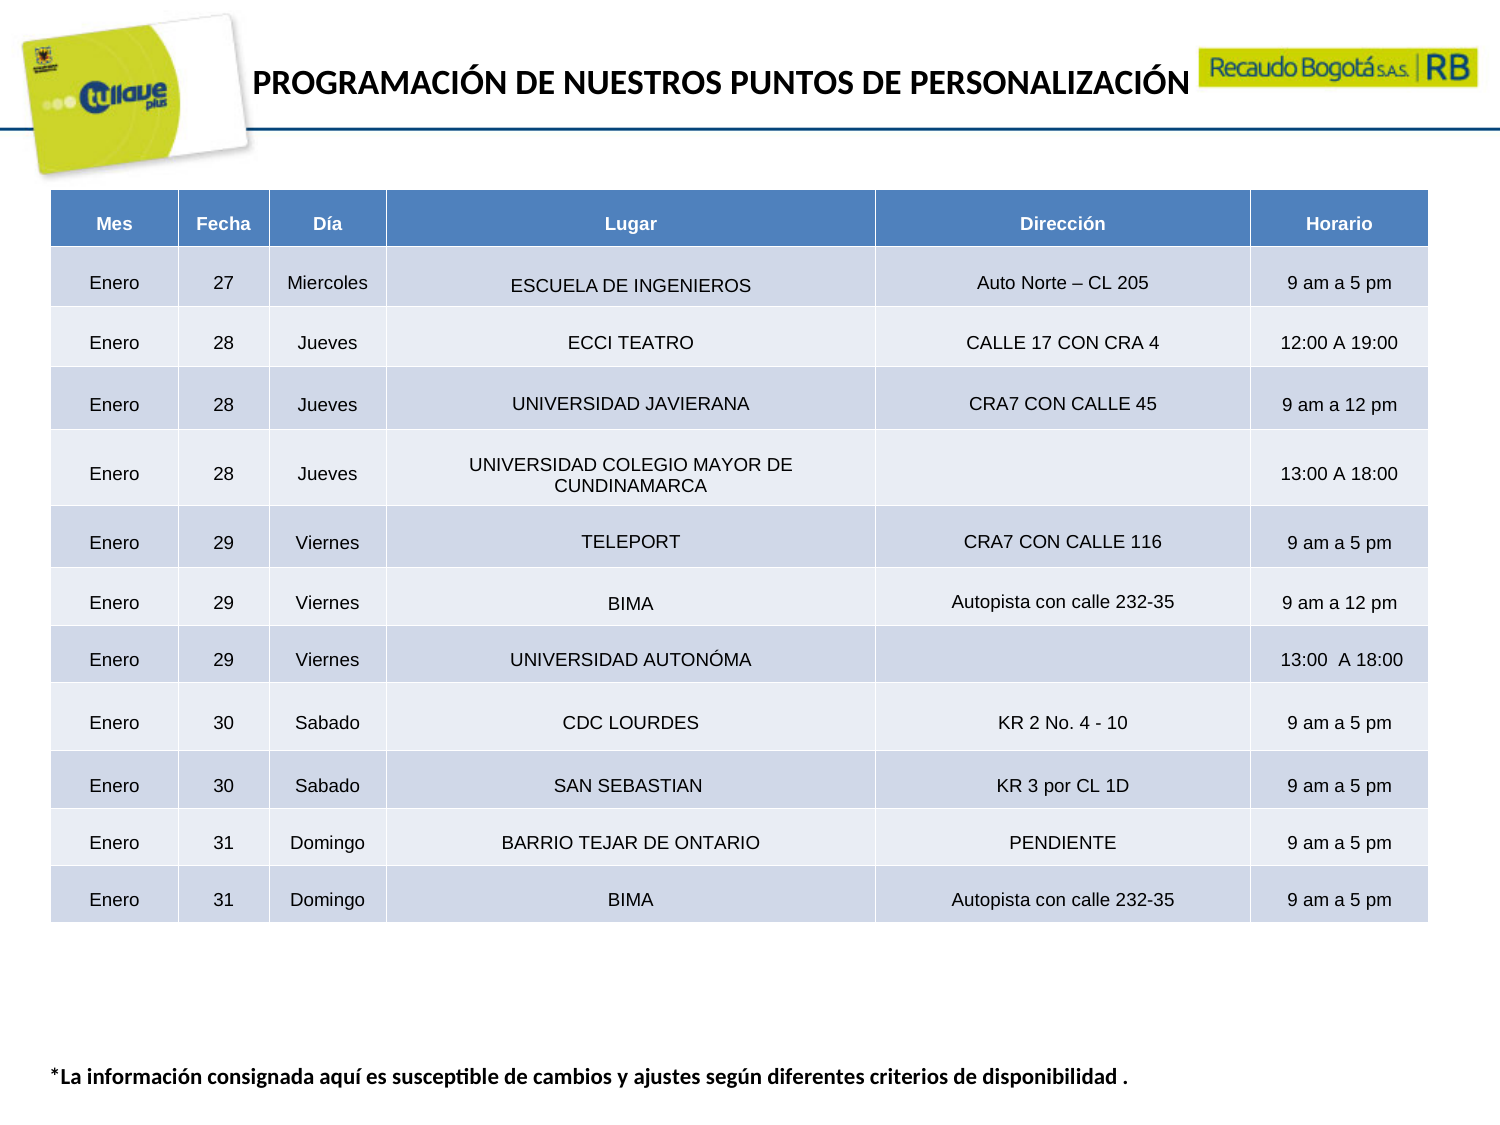

PROGRAMACIÓN DE NUESTROS PUNTOS DE PERSONALIZACIÓN
| Mes | Fecha | Día | Lugar | Dirección | Horario |
| --- | --- | --- | --- | --- | --- |
| Enero | 27 | Miercoles | ESCUELA DE INGENIEROS | Auto Norte – CL 205 | 9 am a 5 pm |
| Enero | 28 | Jueves | ECCI TEATRO | CALLE 17 CON CRA 4 | 12:00 A 19:00 |
| Enero | 28 | Jueves | UNIVERSIDAD JAVIERANA | CRA7 CON CALLE 45 | 9 am a 12 pm |
| Enero | 28 | Jueves | UNIVERSIDAD COLEGIO MAYOR DE CUNDINAMARCA | | 13:00 A 18:00 |
| Enero | 29 | Viernes | TELEPORT | CRA7 CON CALLE 116 | 9 am a 5 pm |
| Enero | 29 | Viernes | BIMA | Autopista con calle 232-35 | 9 am a 12 pm |
| Enero | 29 | Viernes | UNIVERSIDAD AUTONÓMA | | 13:00 A 18:00 |
| Enero | 30 | Sabado | CDC LOURDES | KR 2 No. 4 - 10 | 9 am a 5 pm |
| Enero | 30 | Sabado | SAN SEBASTIAN | KR 3 por CL 1D | 9 am a 5 pm |
| Enero | 31 | Domingo | BARRIO TEJAR DE ONTARIO | PENDIENTE | 9 am a 5 pm |
| Enero | 31 | Domingo | BIMA | Autopista con calle 232-35 | 9 am a 5 pm |
*La información consignada aquí es susceptible de cambios y ajustes según diferentes criterios de disponibilidad .